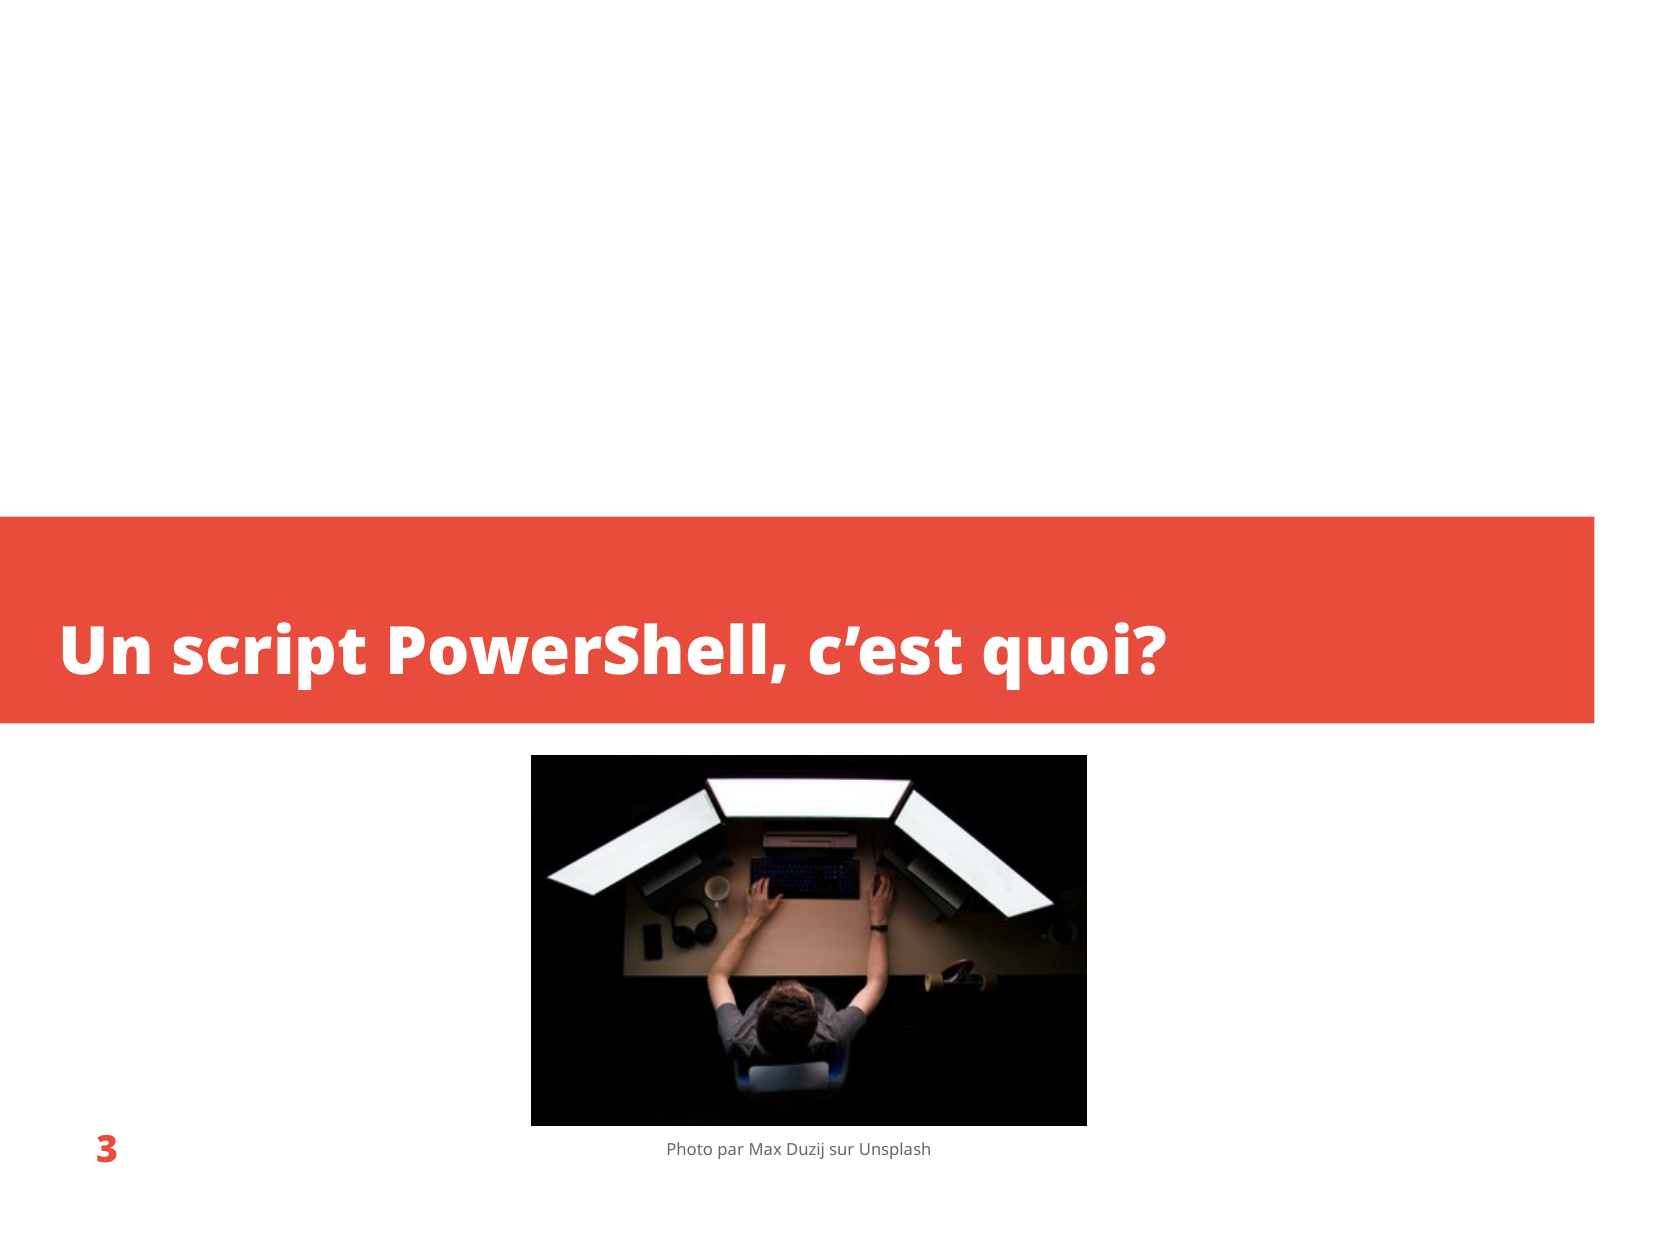

# Un script PowerShell, c’est quoi?
3
Photo par Max Duzij sur Unsplash